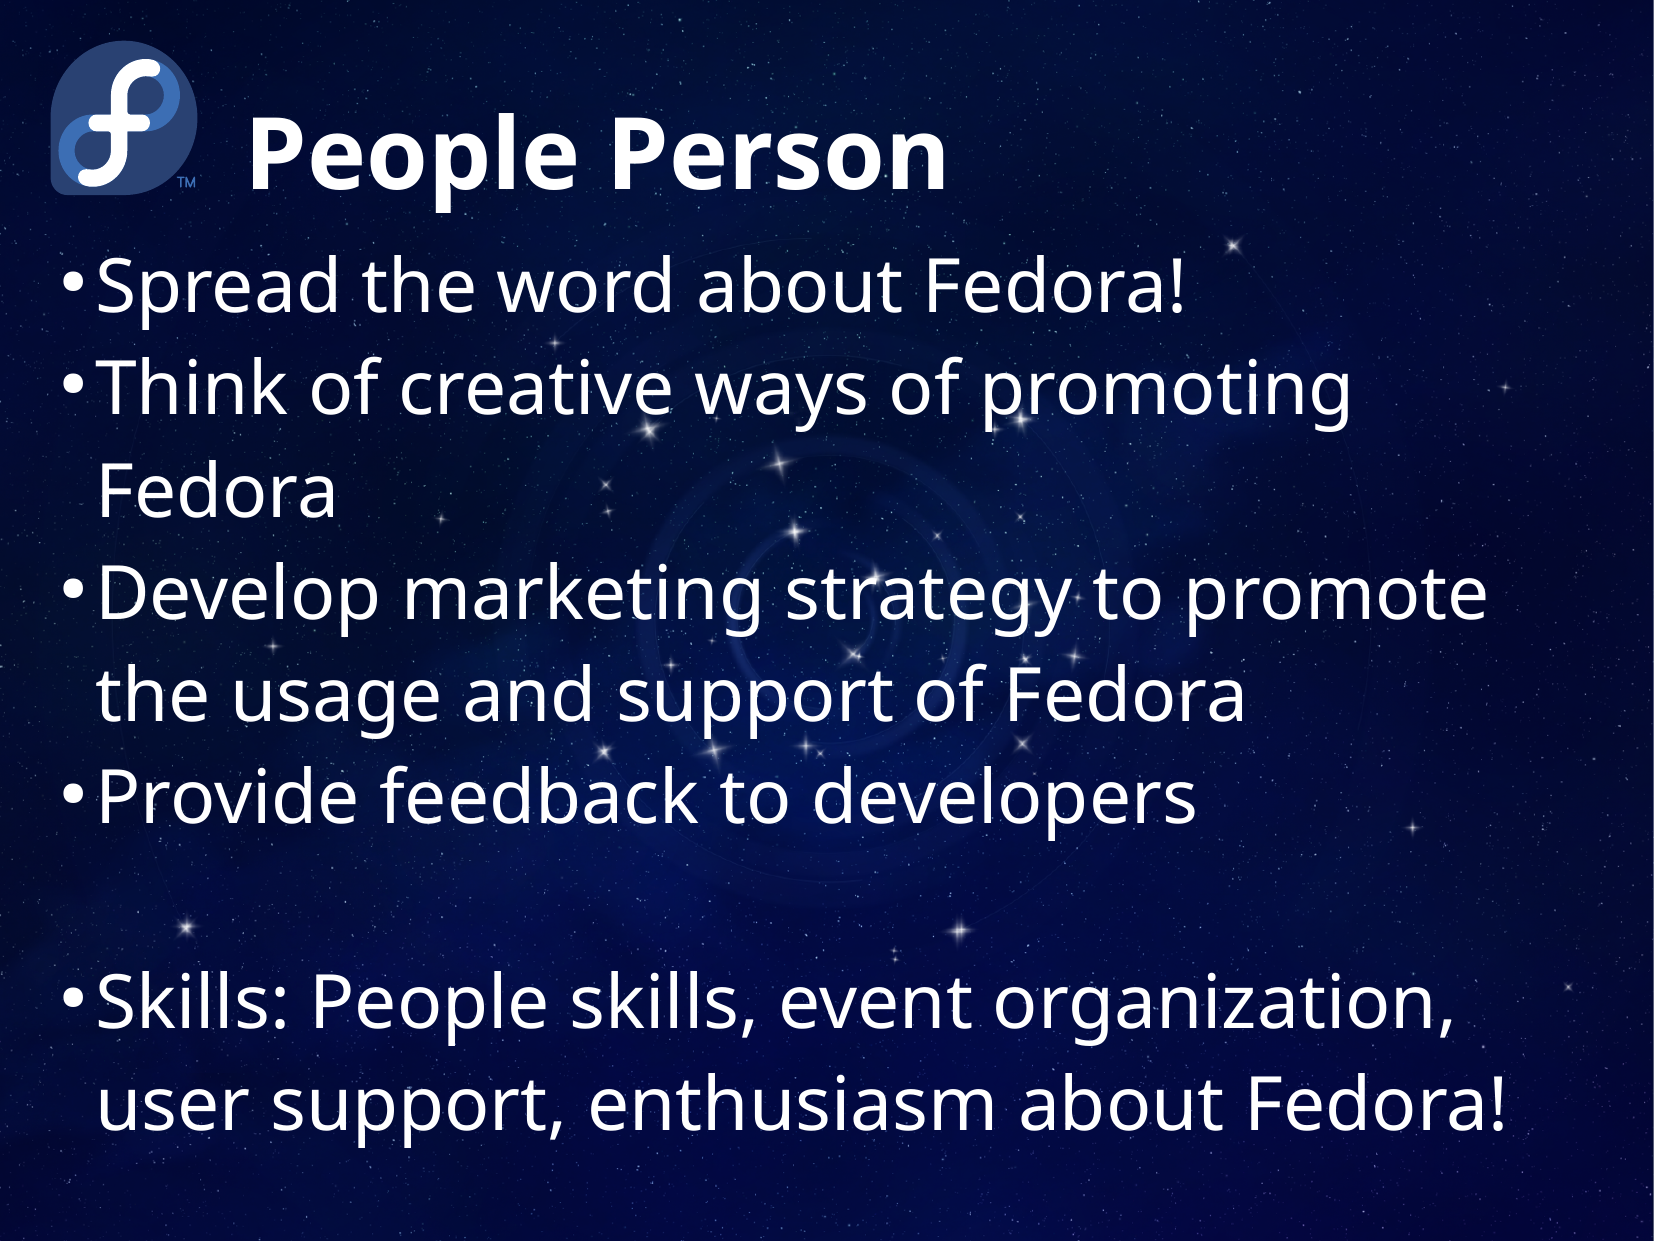

People Person
Spread the word about Fedora!
Think of creative ways of promoting Fedora
Develop marketing strategy to promote the usage and support of Fedora
Provide feedback to developers
Skills: People skills, event organization, user support, enthusiasm about Fedora!